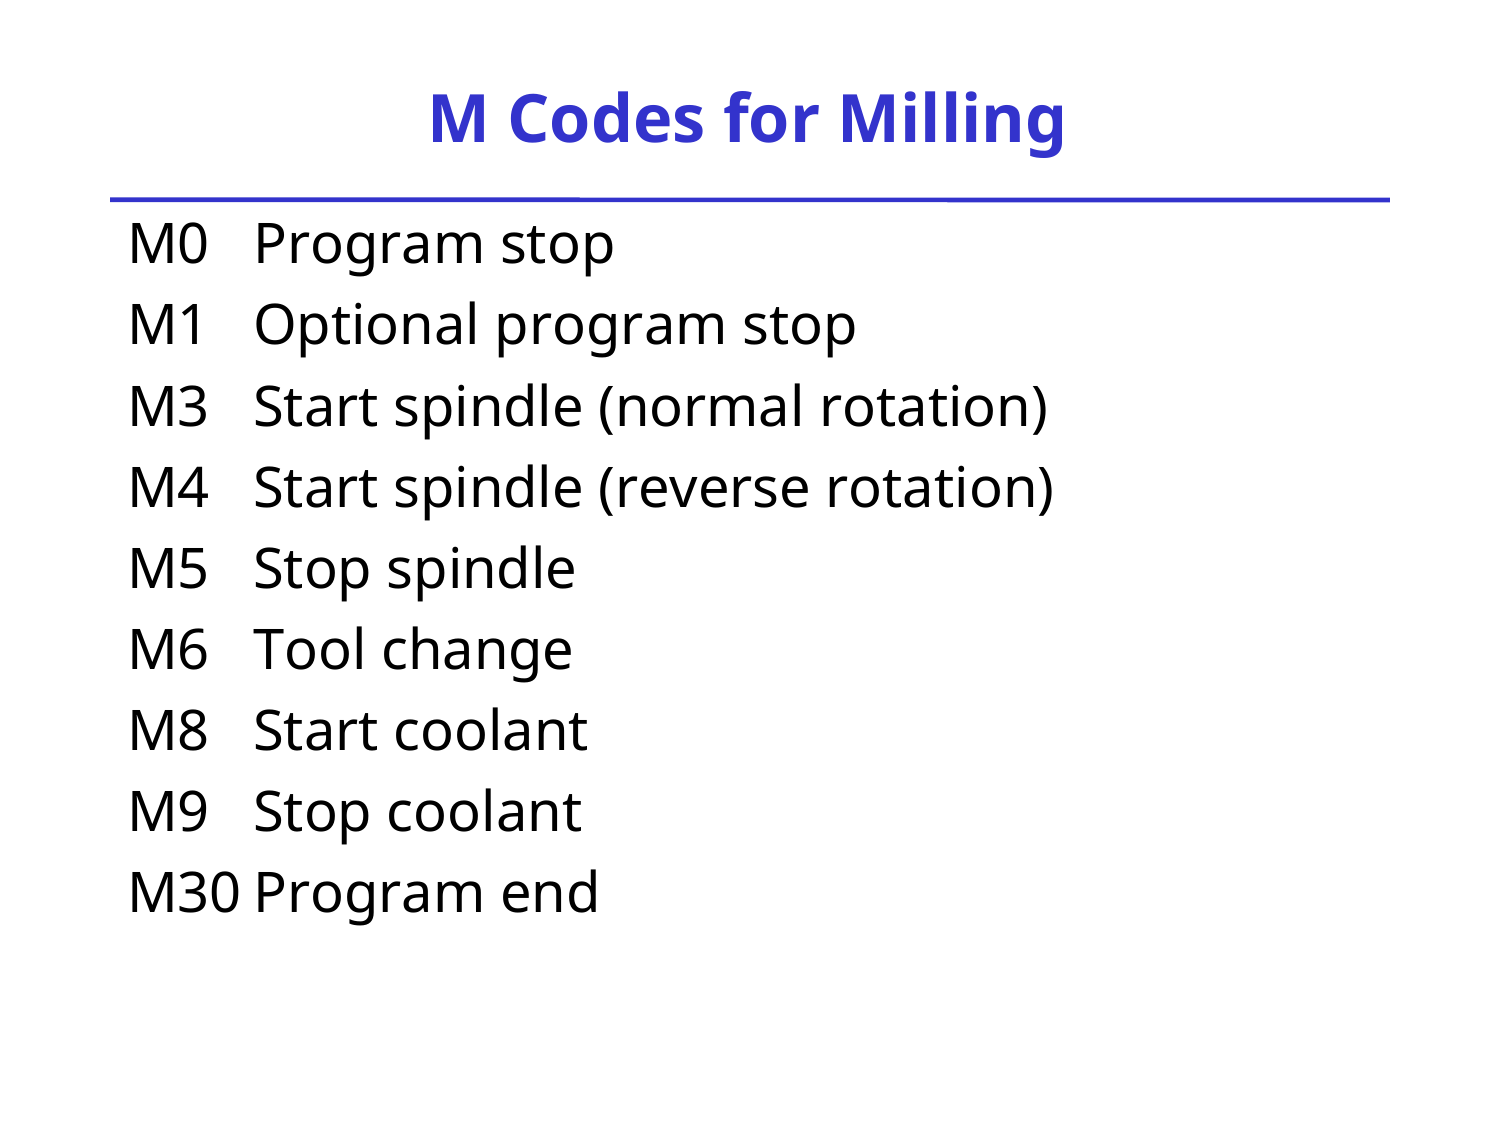

# M Codes for Milling
M0		Program stop
M1		Optional program stop
M3		Start spindle (normal rotation)
M4		Start spindle (reverse rotation)
M5		Stop spindle
M6		Tool change
M8	Start coolant
M9	Stop coolant
M30			Program end